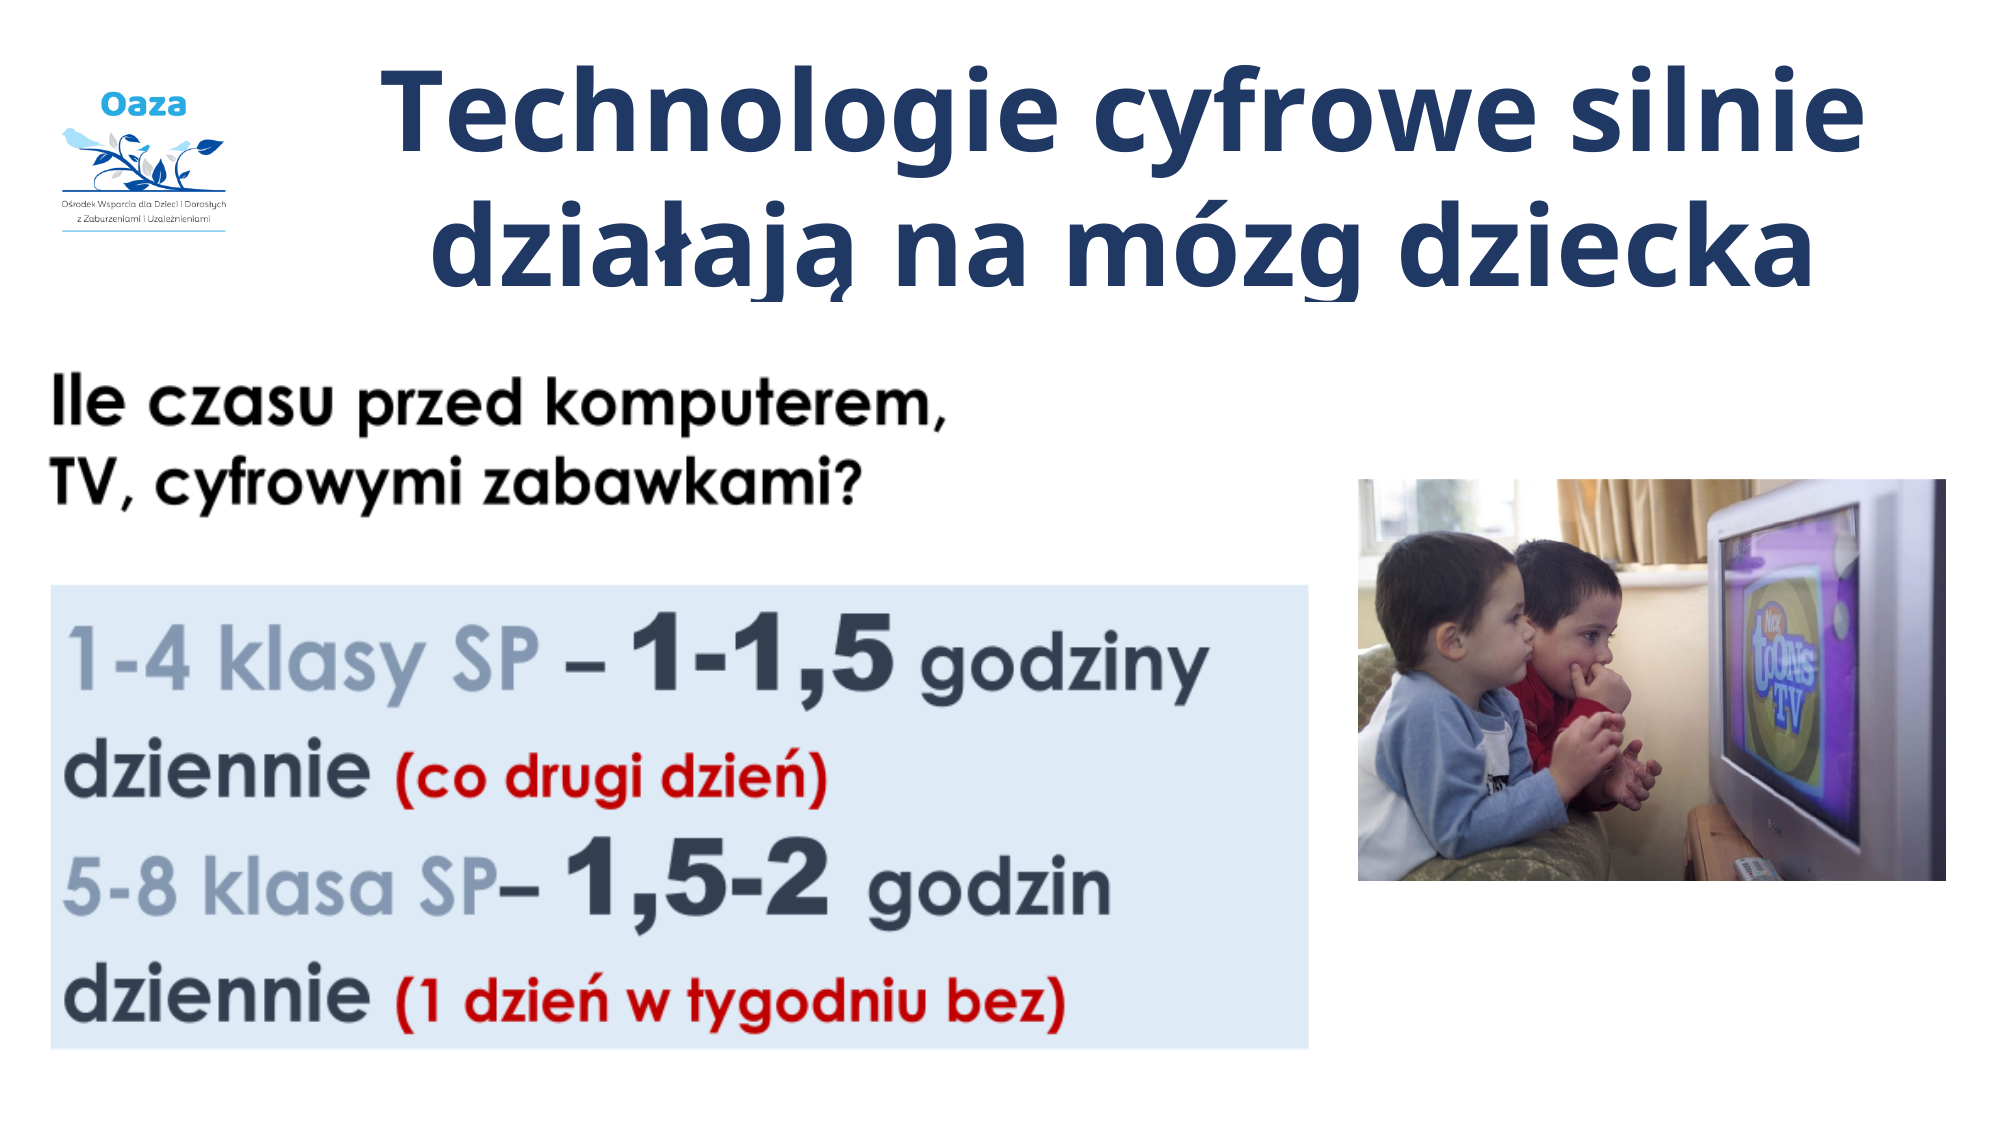

Technologie cyfrowe silnie działają na mózg dziecka